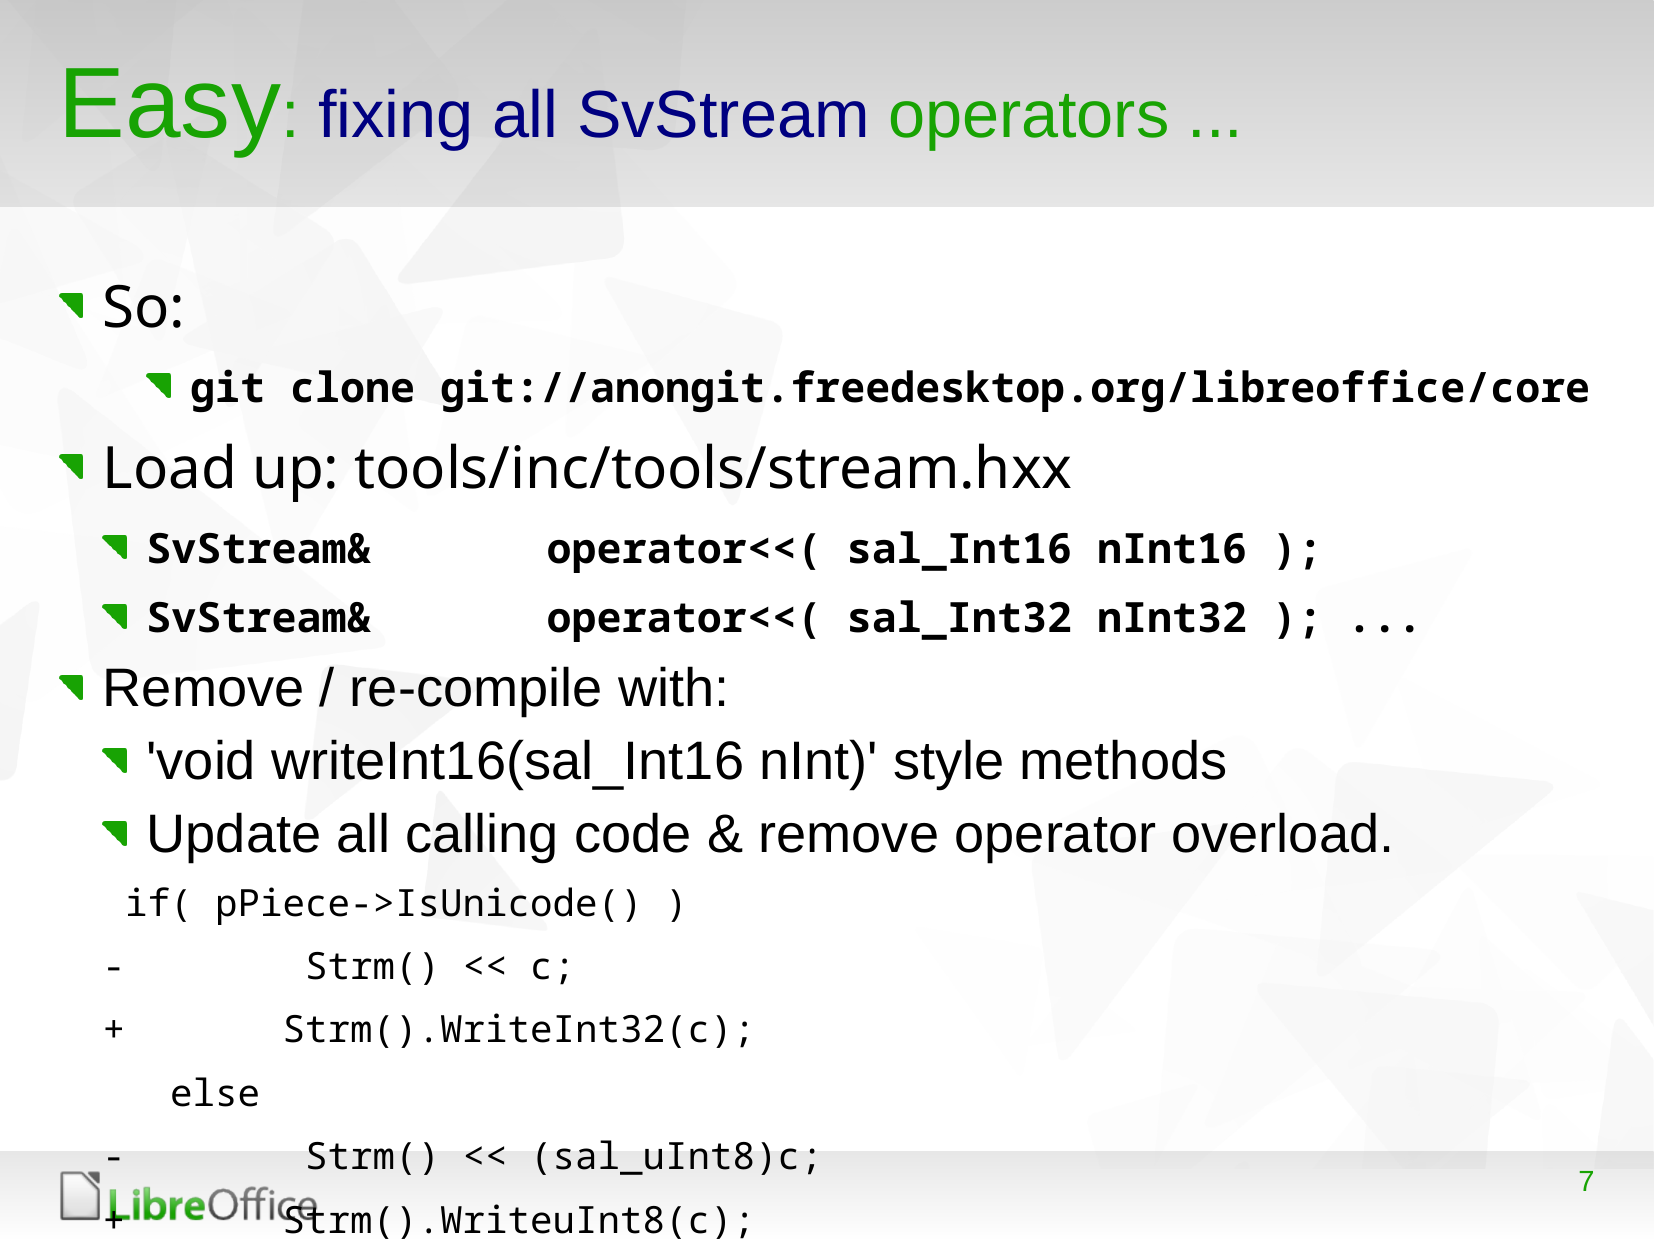

# Easy: fixing all SvStream operators ...
So:
git clone git://anongit.freedesktop.org/libreoffice/core
Load up: tools/inc/tools/stream.hxx
SvStream& operator<<( sal_Int16 nInt16 );
SvStream& operator<<( sal_Int32 nInt32 ); ...
Remove / re-compile with:
'void writeInt16(sal_Int16 nInt)' style methods
Update all calling code & remove operator overload.
 if( pPiece->IsUnicode() )
- Strm() << c;
+ Strm().WriteInt32(c);
 else
- Strm() << (sal_uInt8)c;
+ Strm().WriteuInt8(c);
7